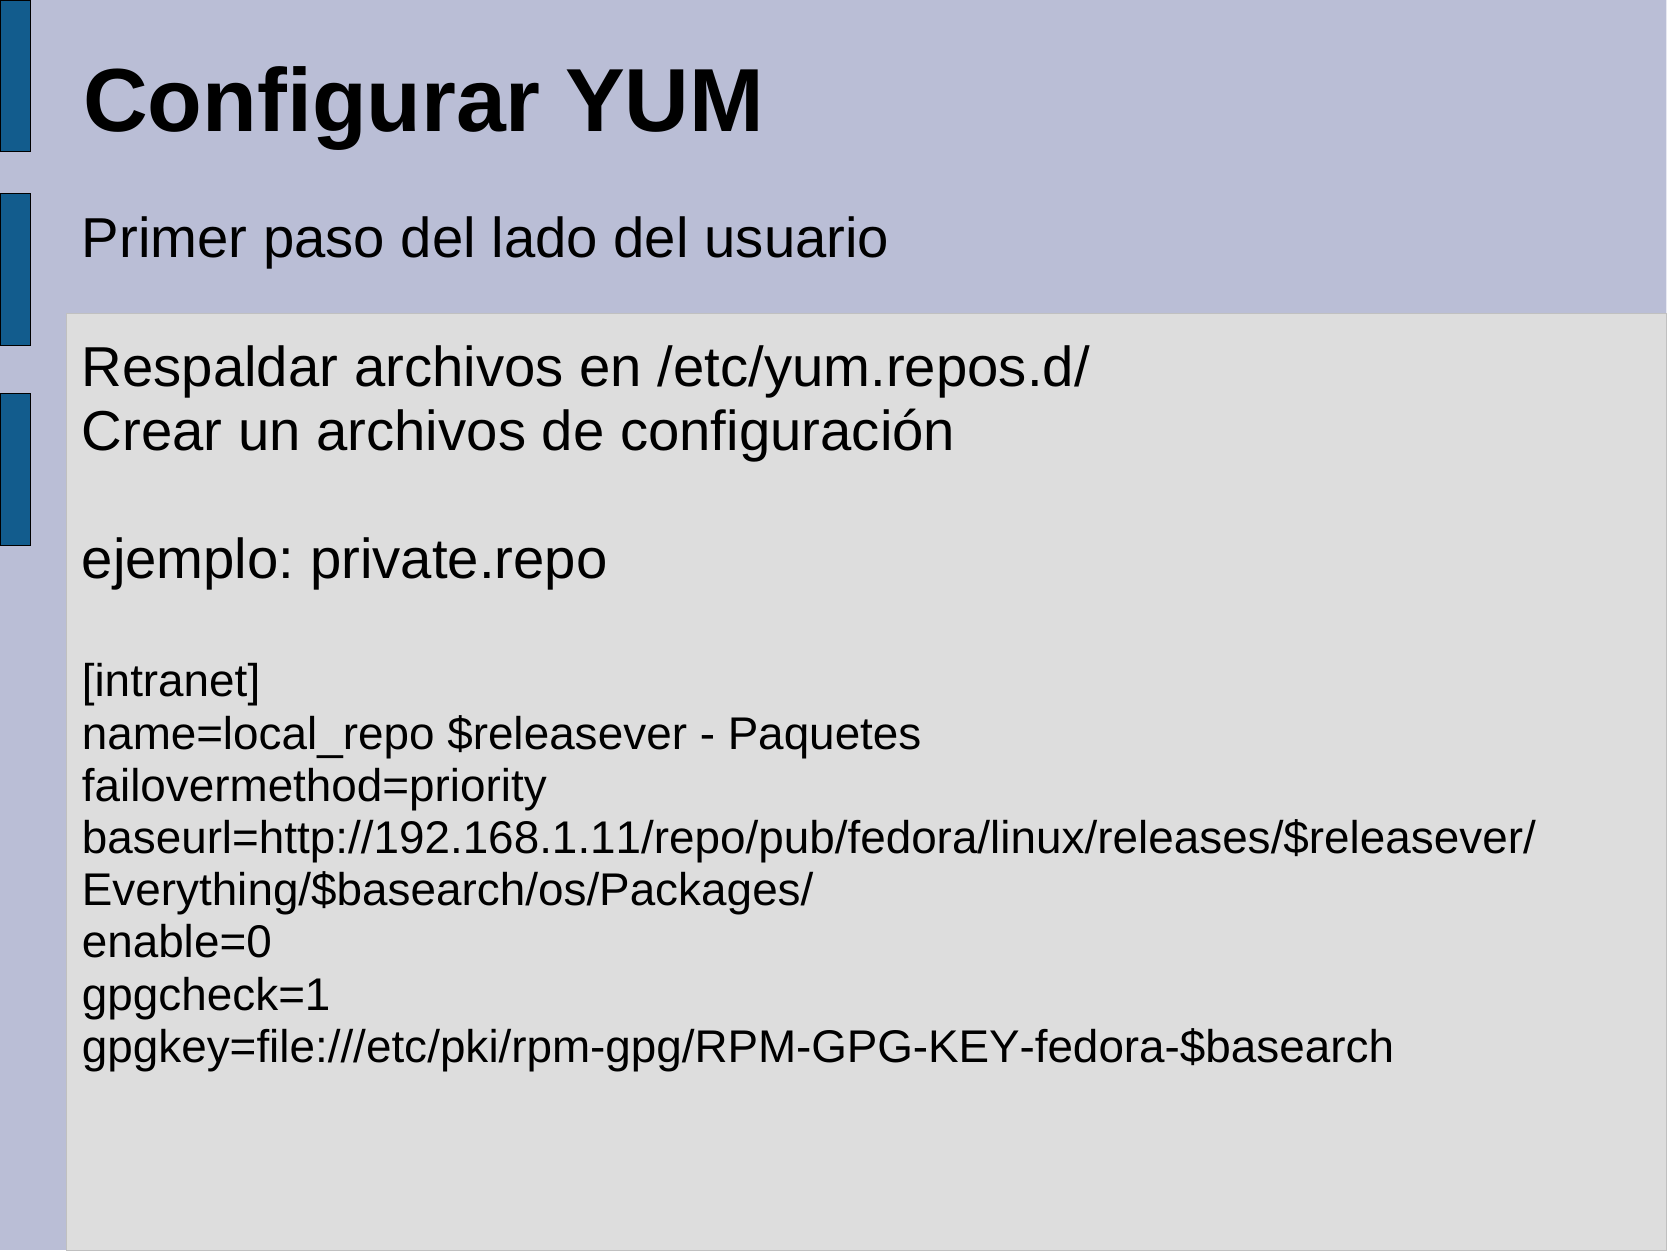

# Configurar YUM
Primer paso del lado del usuario
Respaldar archivos en /etc/yum.repos.d/
Crear un archivos de configuración
ejemplo: private.repo
[intranet]
name=local_repo $releasever - Paquetes
failovermethod=priority
baseurl=http://192.168.1.11/repo/pub/fedora/linux/releases/$releasever/Everything/$basearch/os/Packages/
enable=0
gpgcheck=1
gpgkey=file:///etc/pki/rpm-gpg/RPM-GPG-KEY-fedora-$basearch